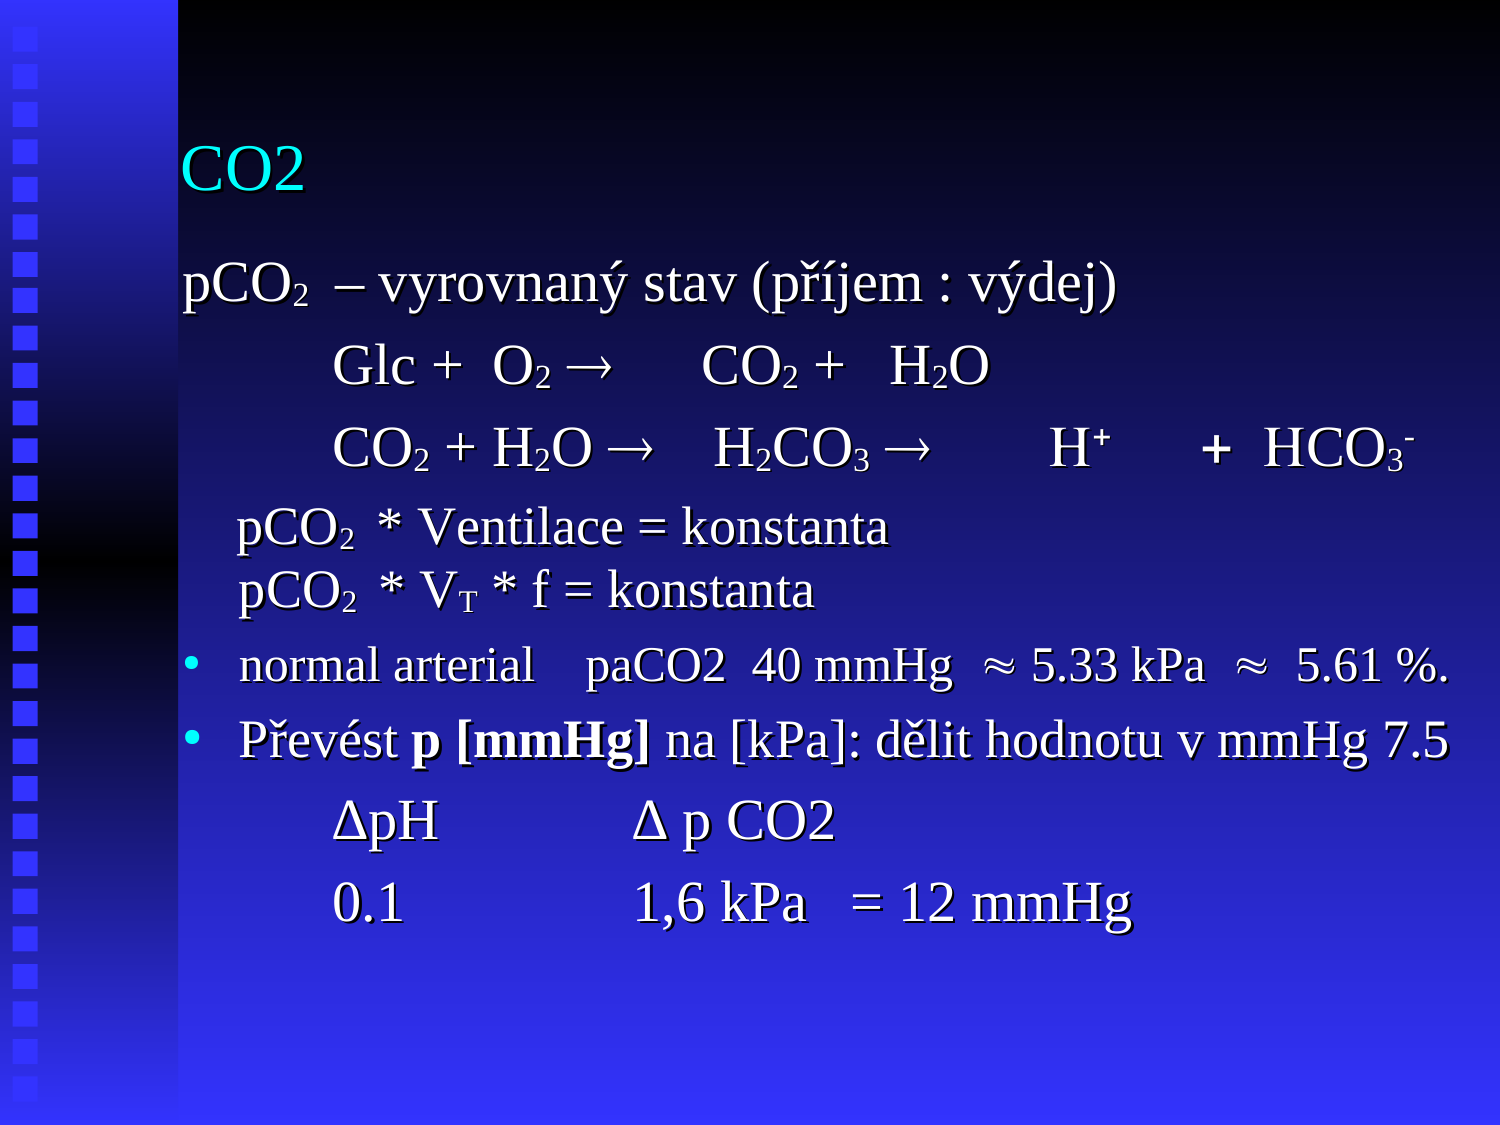

# CO2
pCO2 – vyrovnaný stav (příjem : výdej)
 	Glc + O2  CO2 + H2O
 	CO2 + H2O  H2CO3  H+ + HCO3-
 pCO2 * Ventilace = konstanta
pCO2 * VT * f = konstanta
normal arterial paCO2 40 mmHg  5.33 kPa  5.61 %.
Převést p [mmHg] na [kPa]: dělit hodnotu v mmHg 7.5
 	∆pH		∆ p CO2
 	0.1		1,6 kPa = 12 mmHg